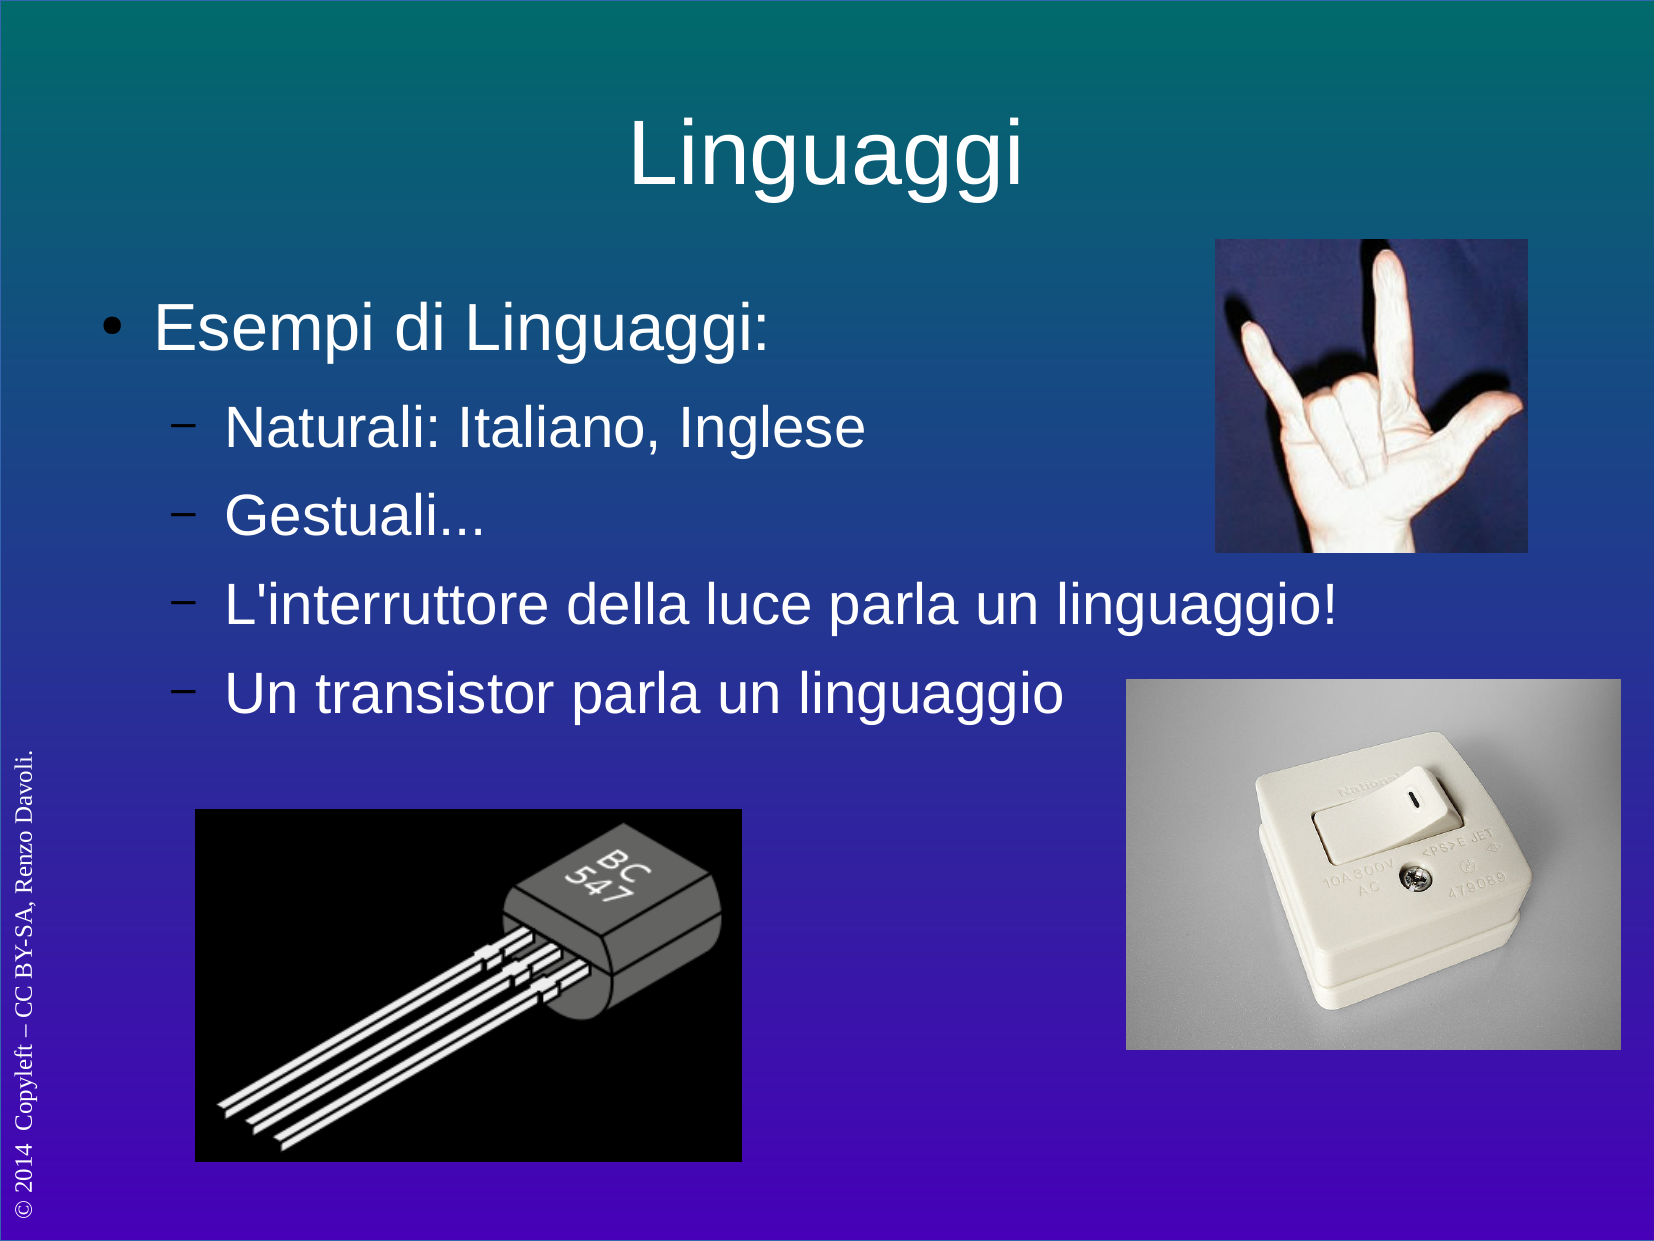

# Linguaggi
Esempi di Linguaggi:
Naturali: Italiano, Inglese
Gestuali...
L'interruttore della luce parla un linguaggio!
Un transistor parla un linguaggio